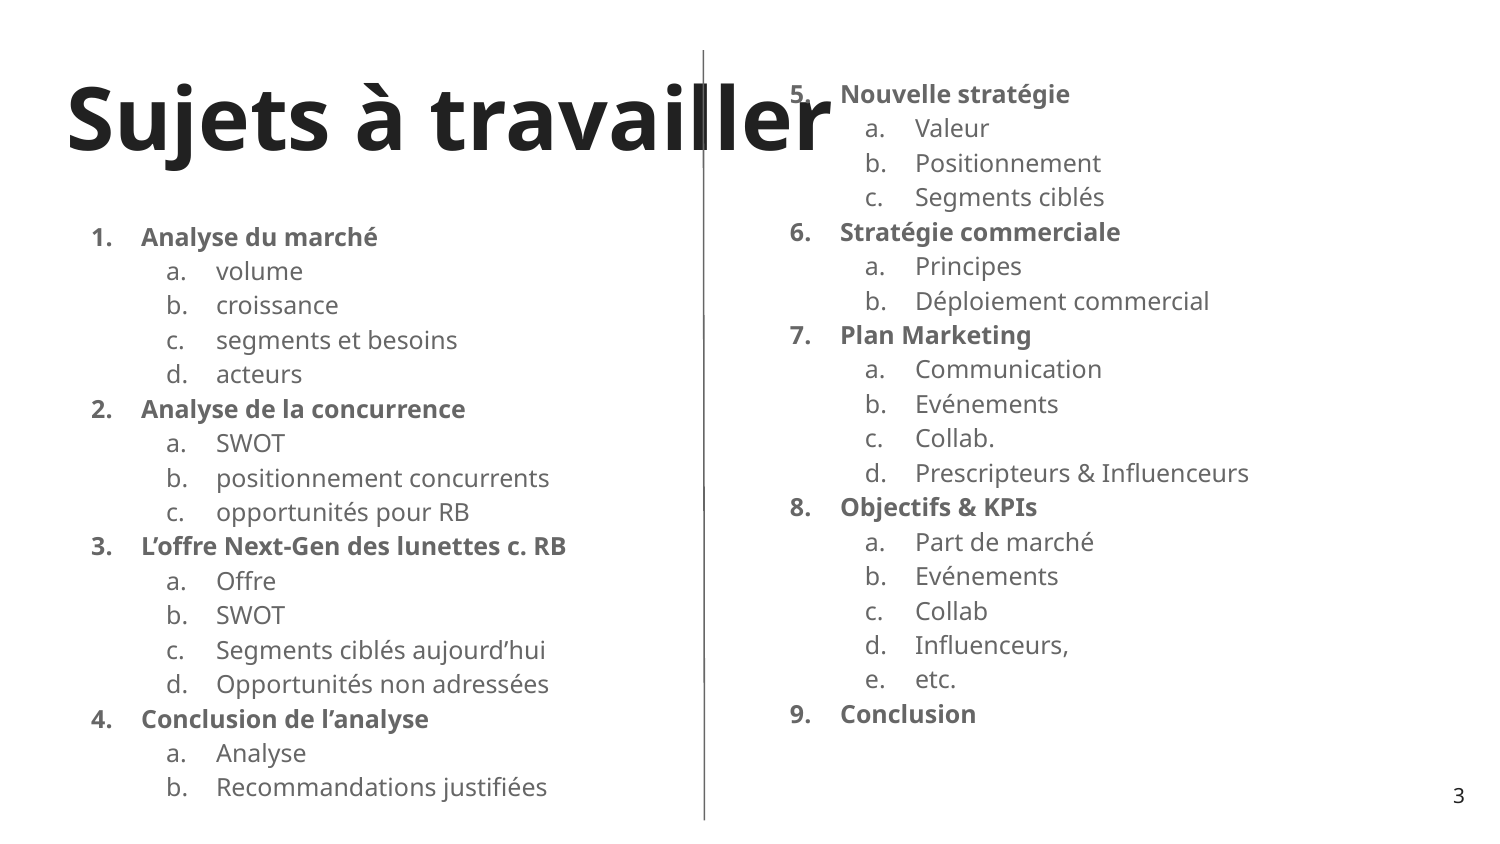

# Sujets à travailler
Nouvelle stratégie
Valeur
Positionnement
Segments ciblés
Stratégie commerciale
Principes
Déploiement commercial
Plan Marketing
Communication
Evénements
Collab.
Prescripteurs & Influenceurs
Objectifs & KPIs
Part de marché
Evénements
Collab
Influenceurs,
etc.
Conclusion
Analyse du marché
volume
croissance
segments et besoins
acteurs
Analyse de la concurrence
SWOT
positionnement concurrents
opportunités pour RB
L’offre Next-Gen des lunettes c. RB
Offre
SWOT
Segments ciblés aujourd’hui
Opportunités non adressées
Conclusion de l’analyse
Analyse
Recommandations justifiées